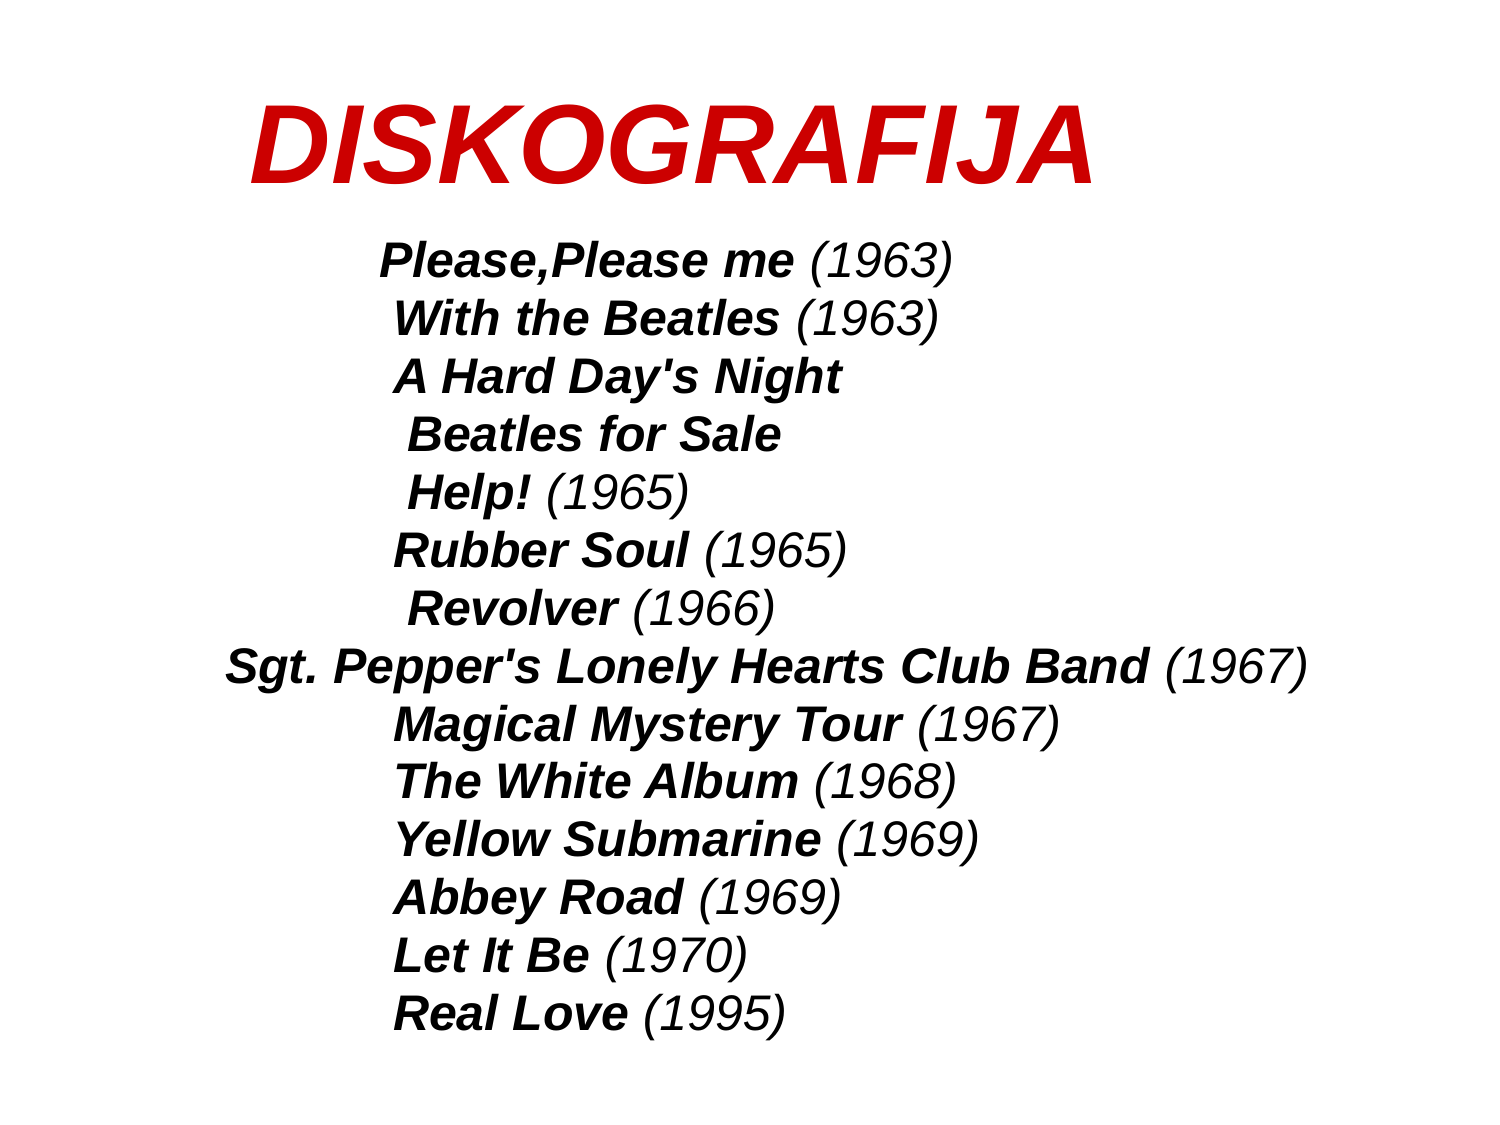

# DISKOGRAFIJA
 Please,Please me (1963)
 With the Beatles (1963)
 A Hard Day's Night
 Beatles for Sale
 Help! (1965)
 Rubber Soul (1965)
 Revolver (1966)
 Sgt. Pepper's Lonely Hearts Club Band (1967)
 Magical Mystery Tour (1967)
 The White Album (1968)
 Yellow Submarine (1969)
 Abbey Road (1969)
 Let It Be (1970)
 Real Love (1995)